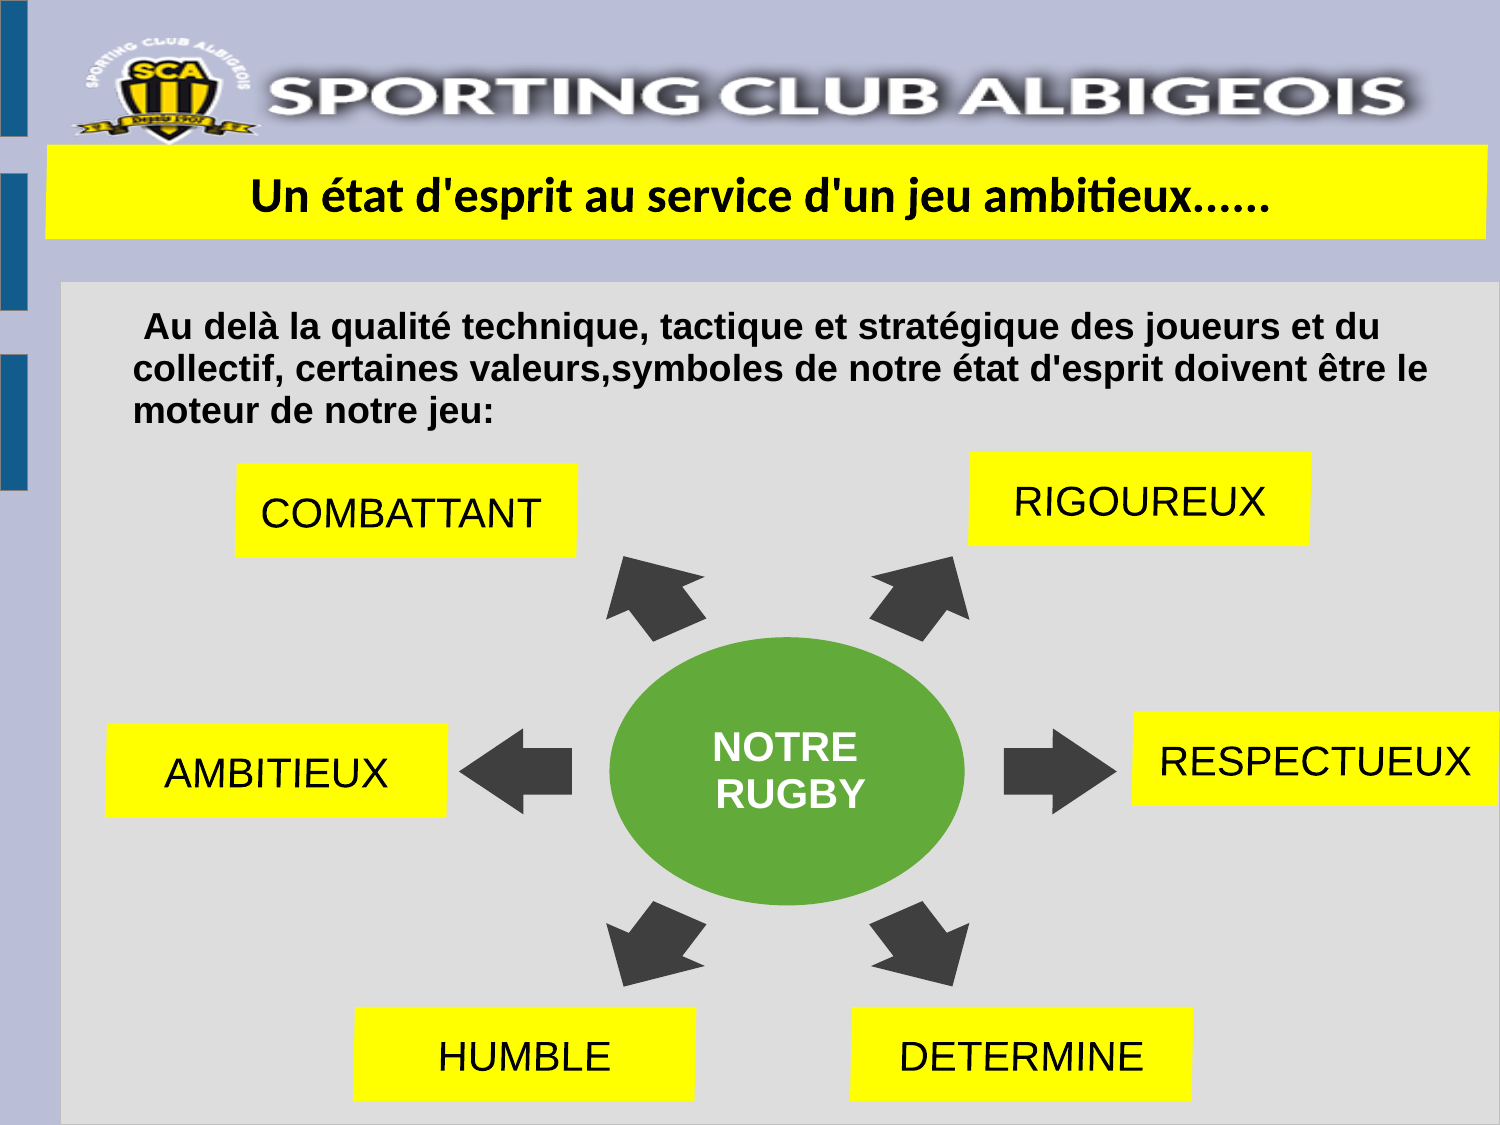

Un état d'esprit au service d'un jeu ambitieux......
 Au delà la qualité technique, tactique et stratégique des joueurs et du collectif, certaines valeurs,symboles de notre état d'esprit doivent être le moteur de notre jeu:
RIGOUREUX
COMBATTANT
NOTRE
RUGBY
RESPECTUEUX
AMBITIEUX
HUMBLE
DETERMINE